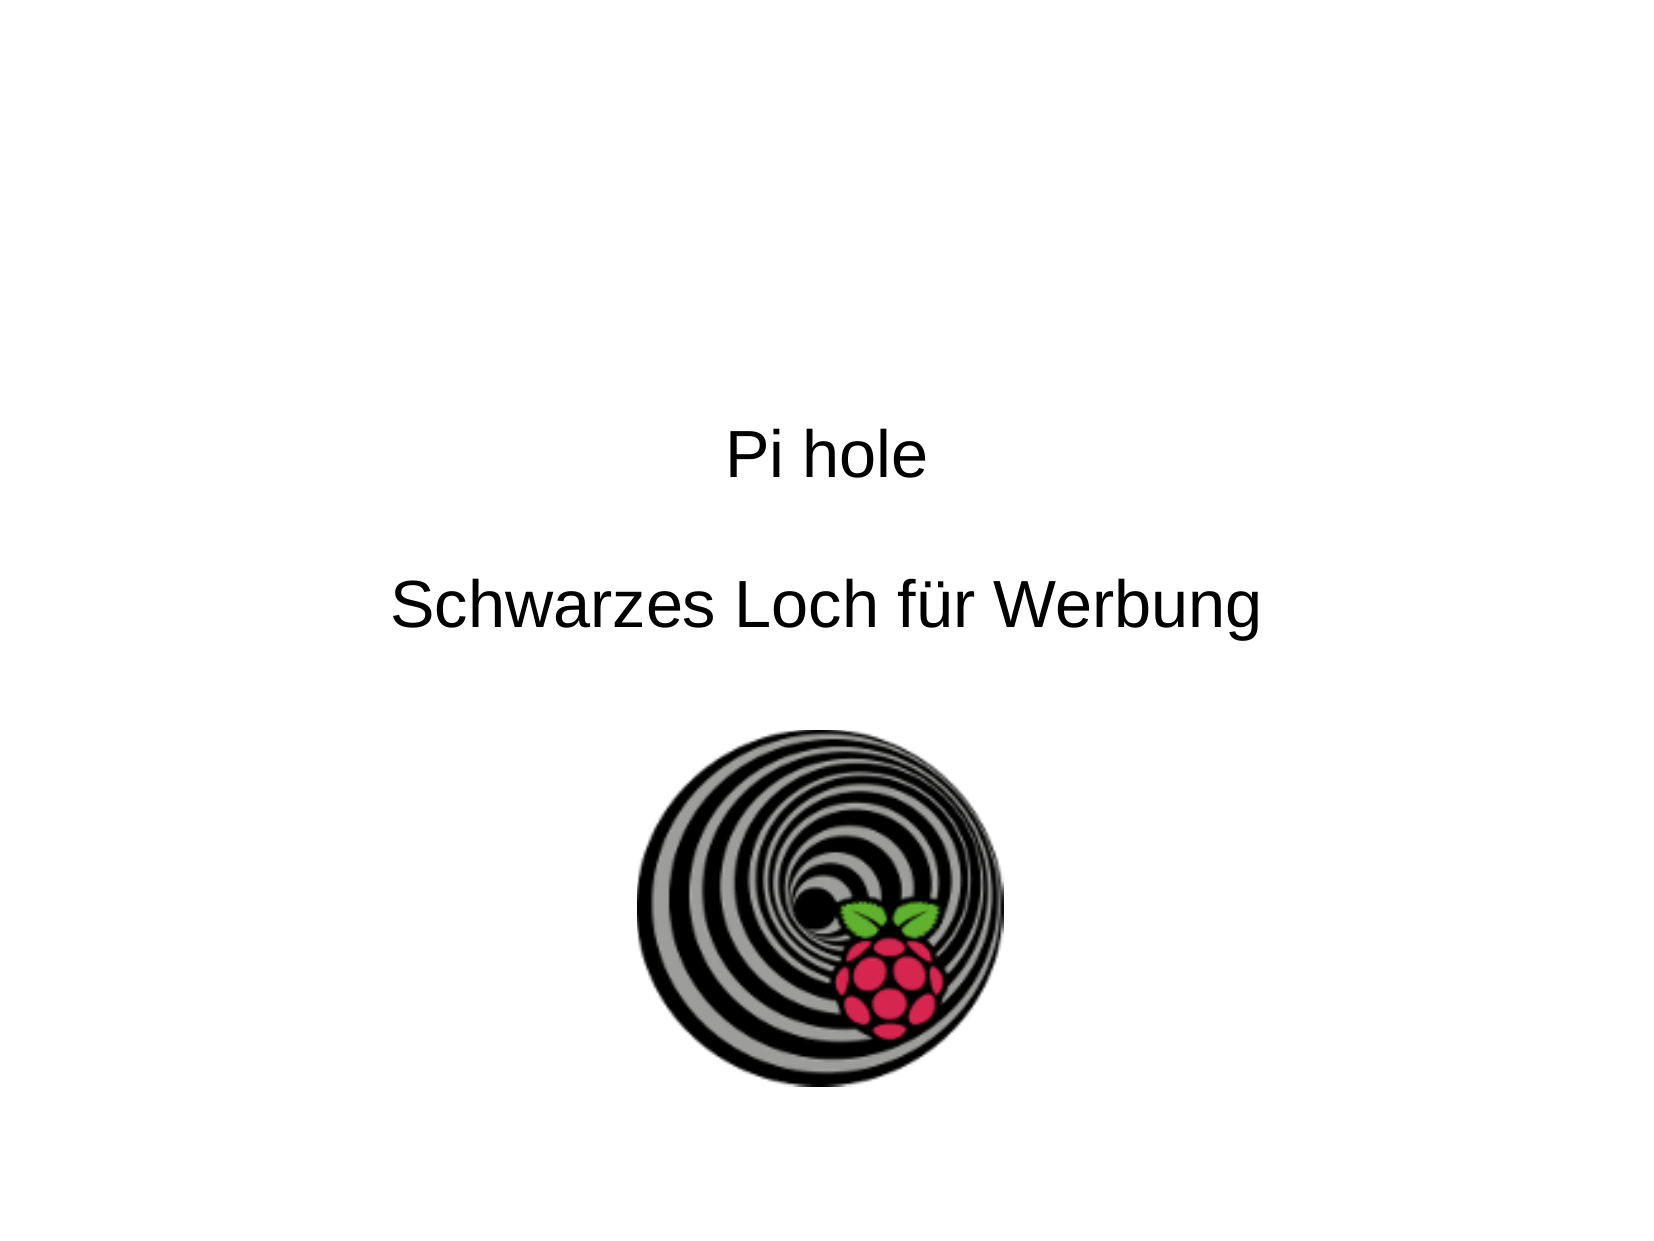

# Pi hole
Schwarzes Loch für Werbung